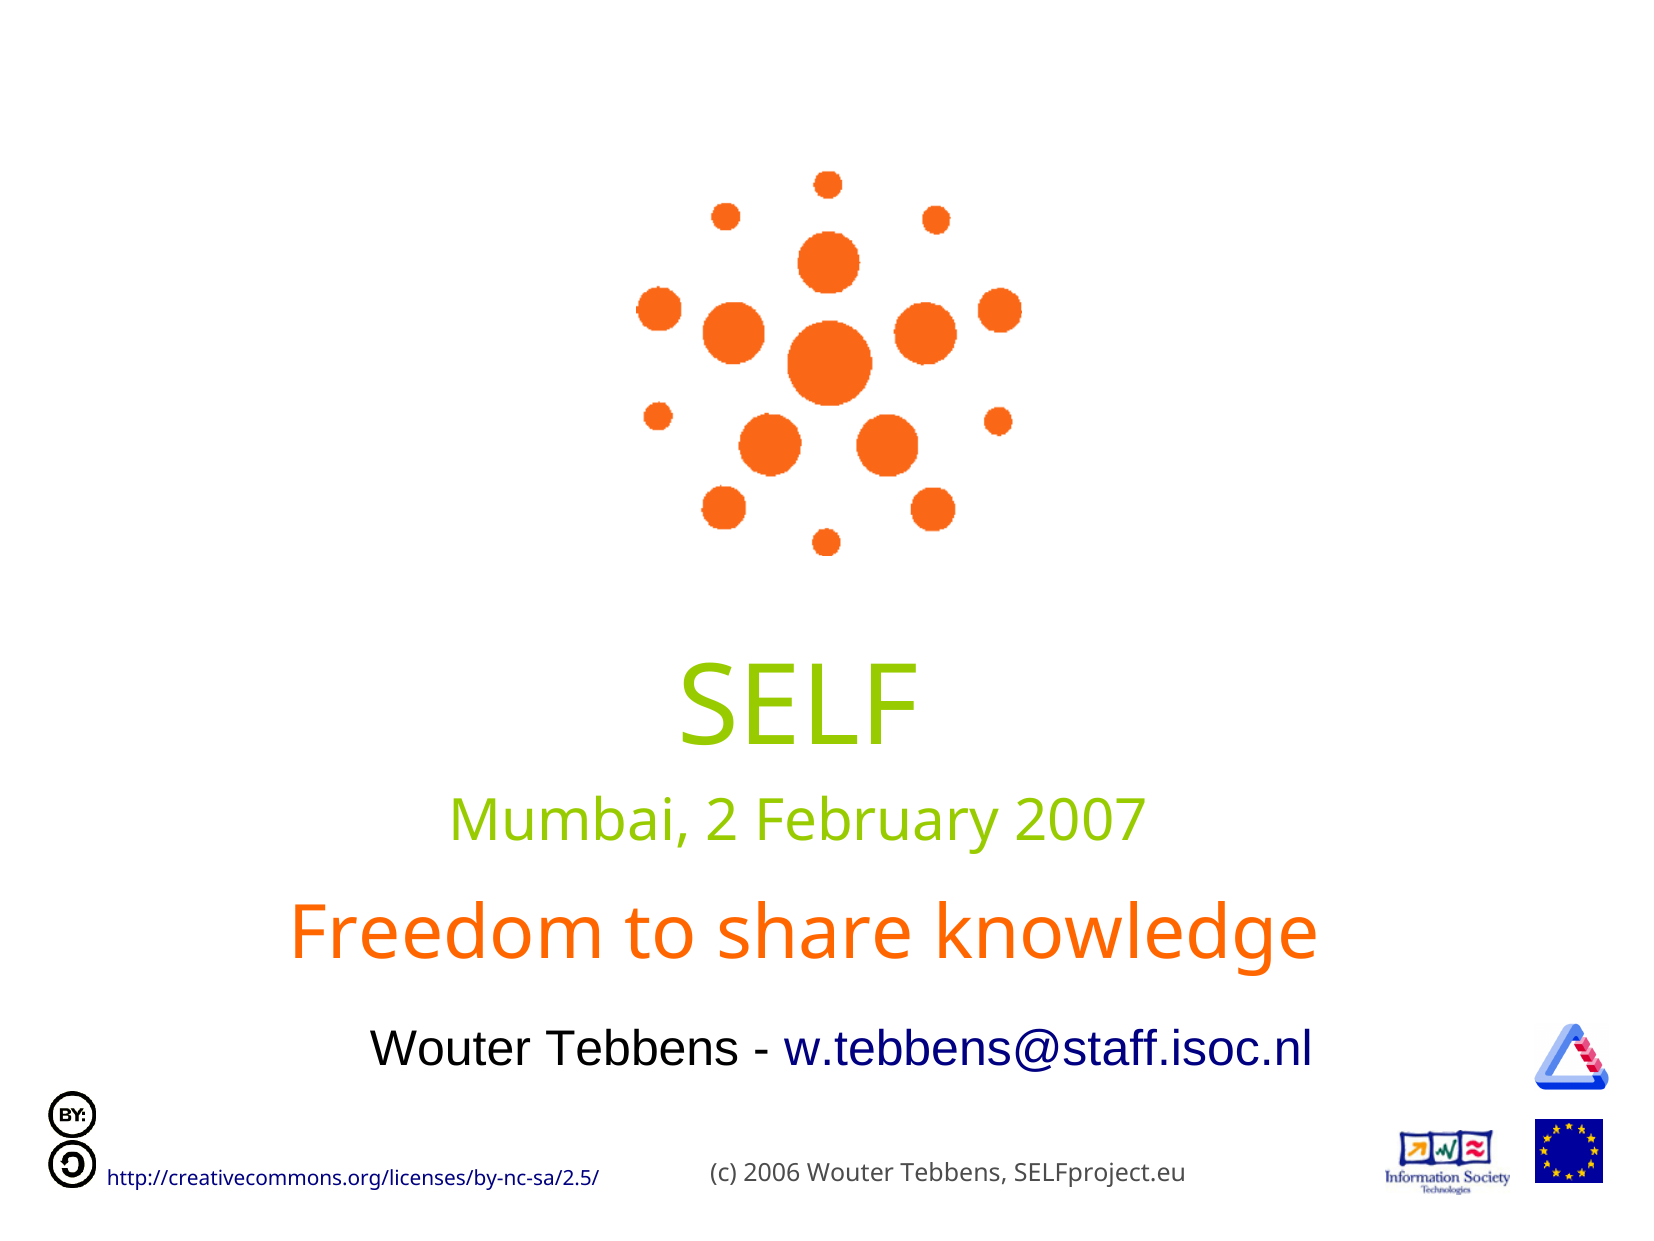

SELF
Mumbai, 2 February 2007
Freedom to share knowledge
Wouter Tebbens - w.tebbens@staff.isoc.nl